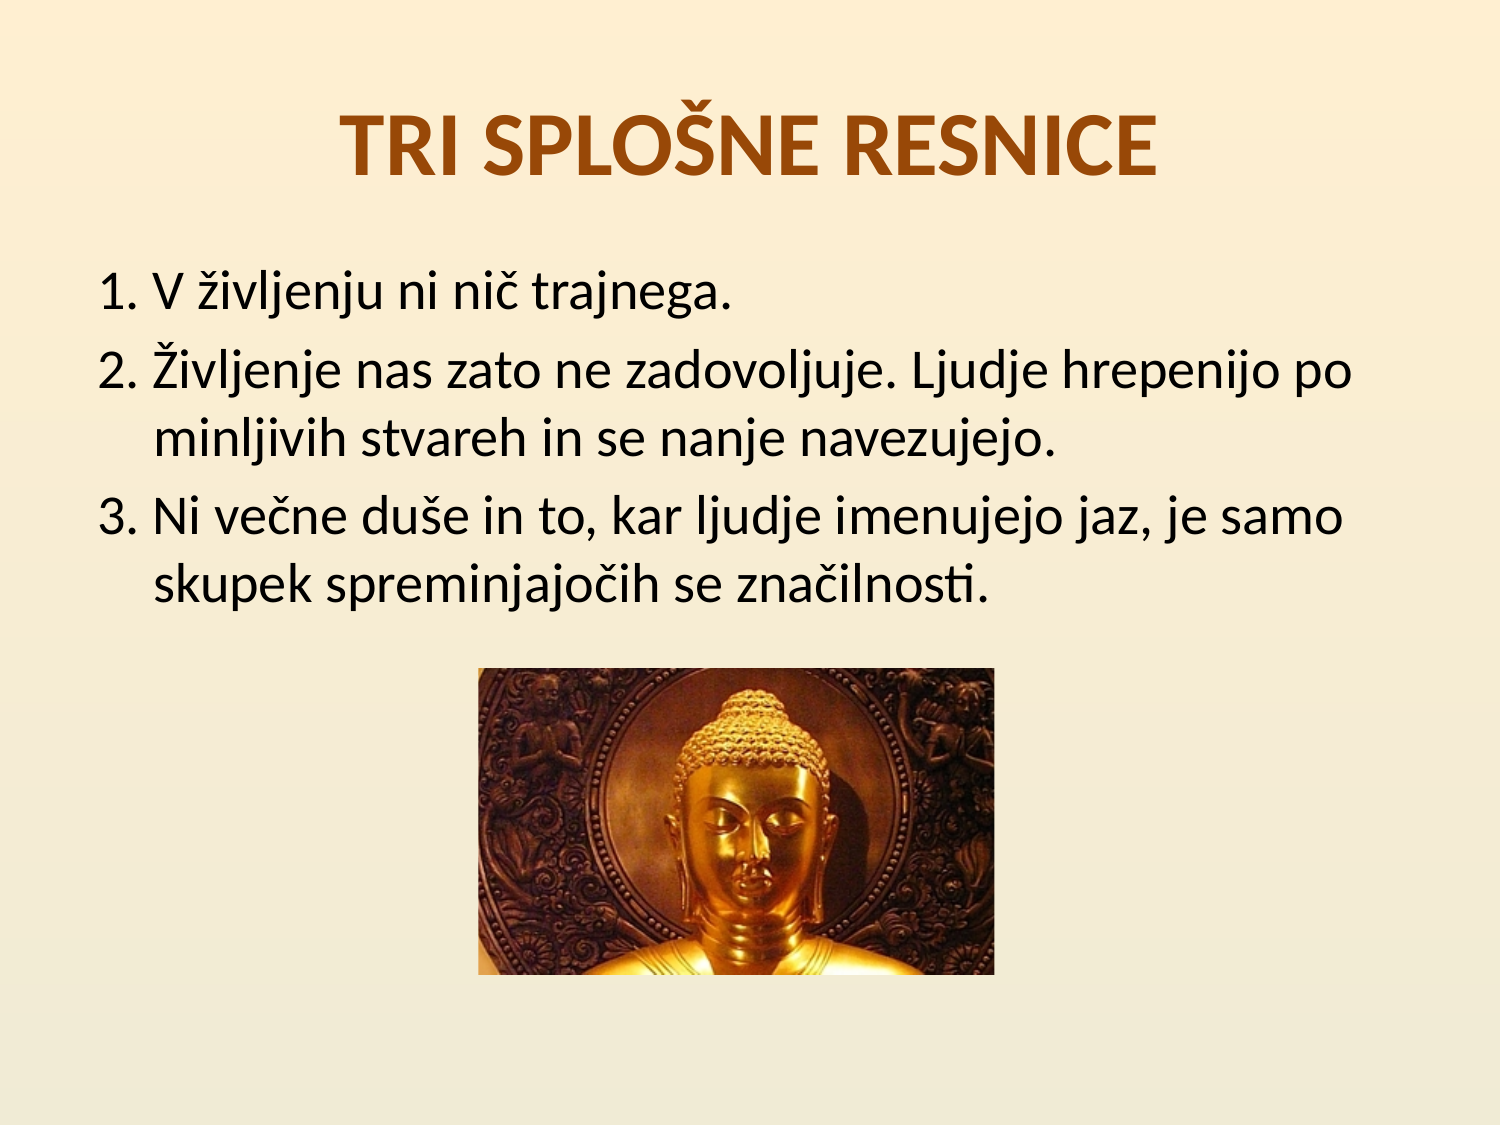

# TRI SPLOŠNE RESNICE
1. V življenju ni nič trajnega.
2. Življenje nas zato ne zadovoljuje. Ljudje hrepenijo po minljivih stvareh in se nanje navezujejo.
3. Ni večne duše in to, kar ljudje imenujejo jaz, je samo skupek spreminjajočih se značilnosti.